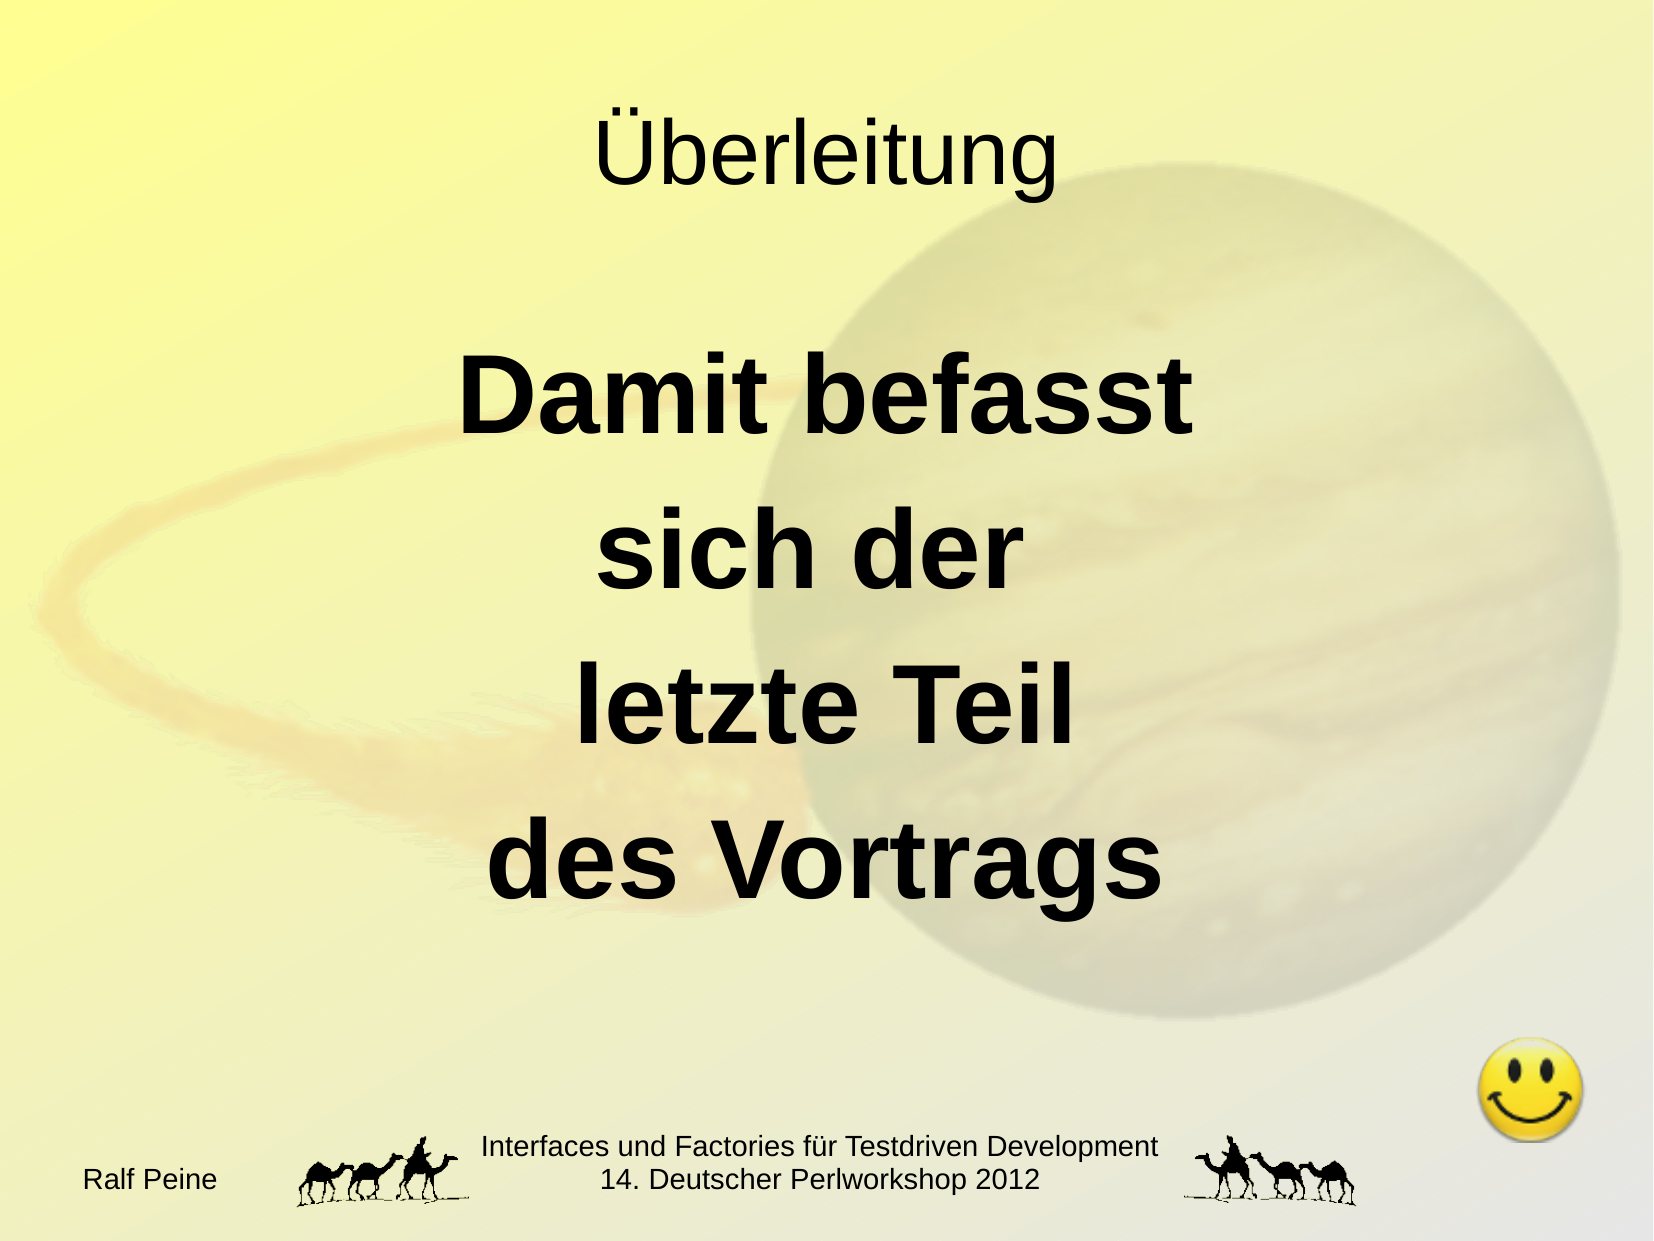

# Überleitung
Damit befasst
sich der
letzte Teil
des Vortrags